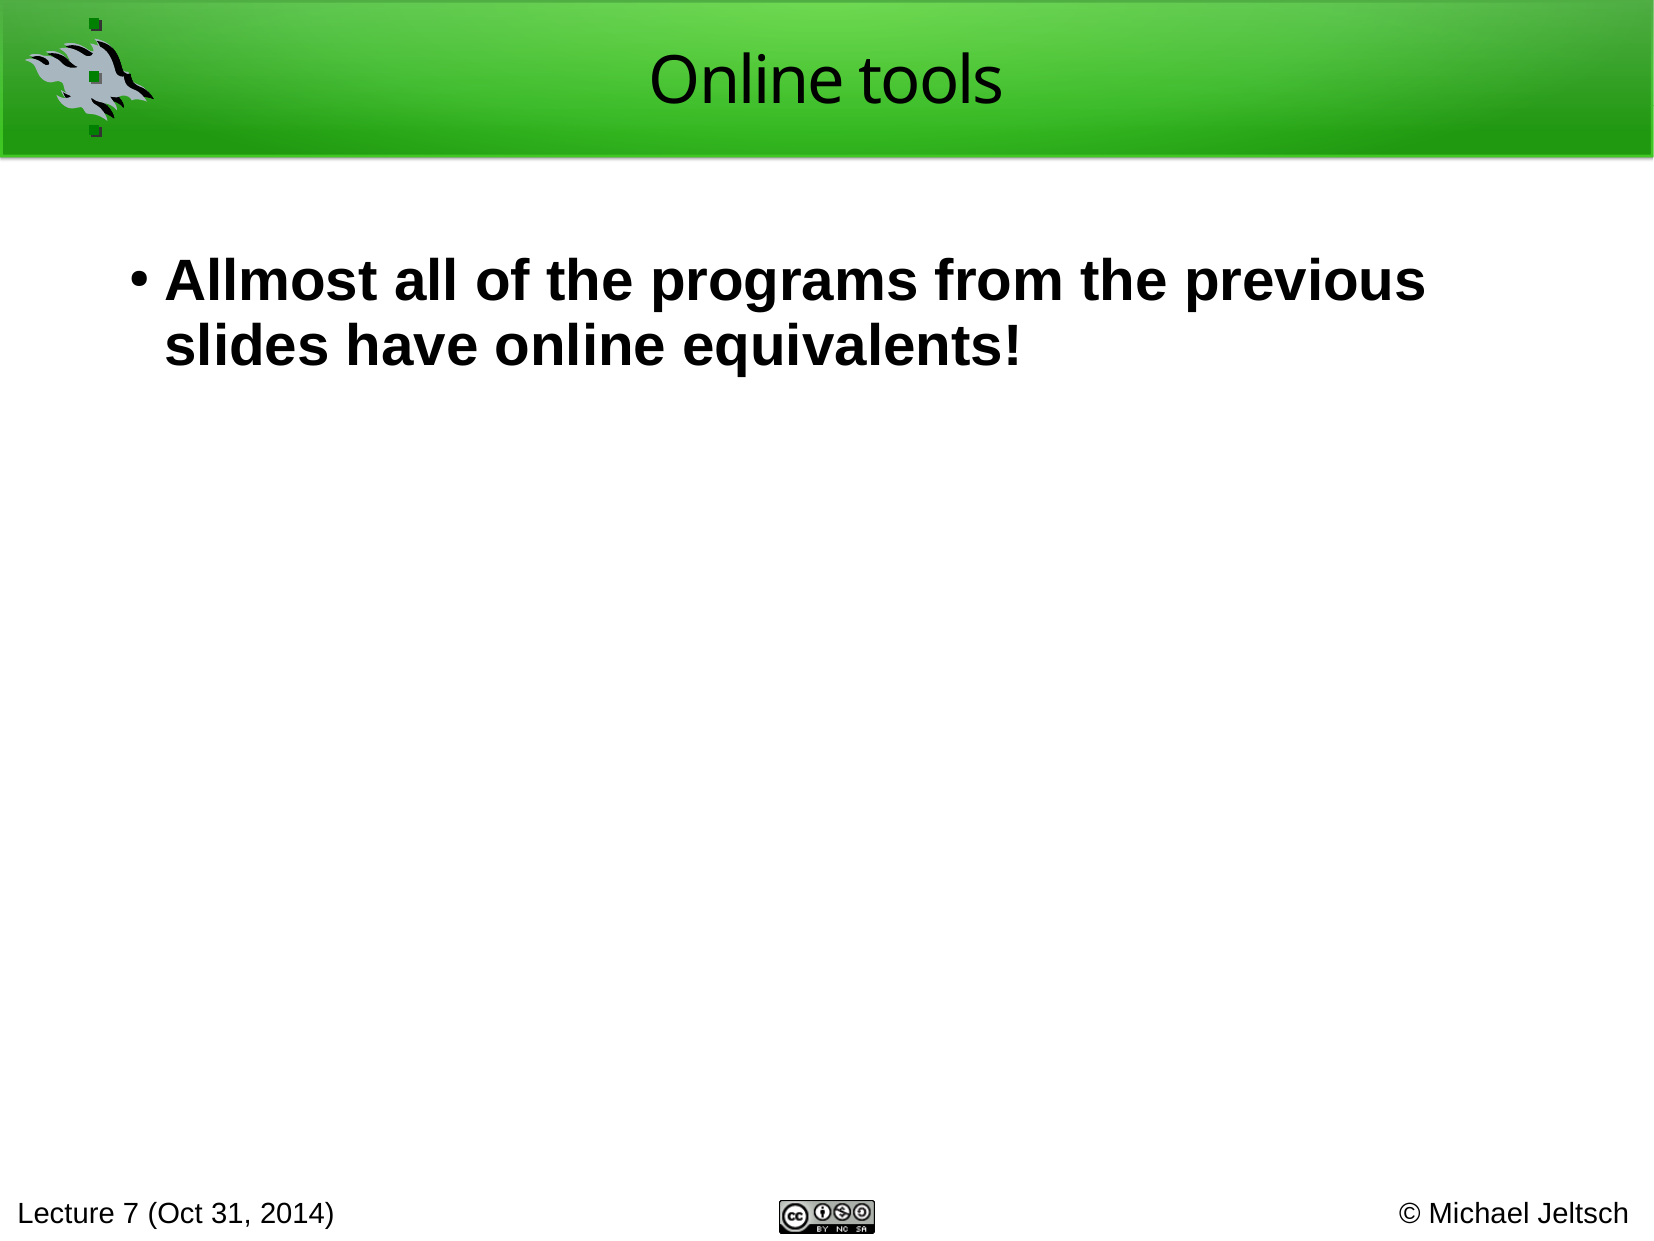

# Online tools
Allmost all of the programs from the previous slides have online equivalents!